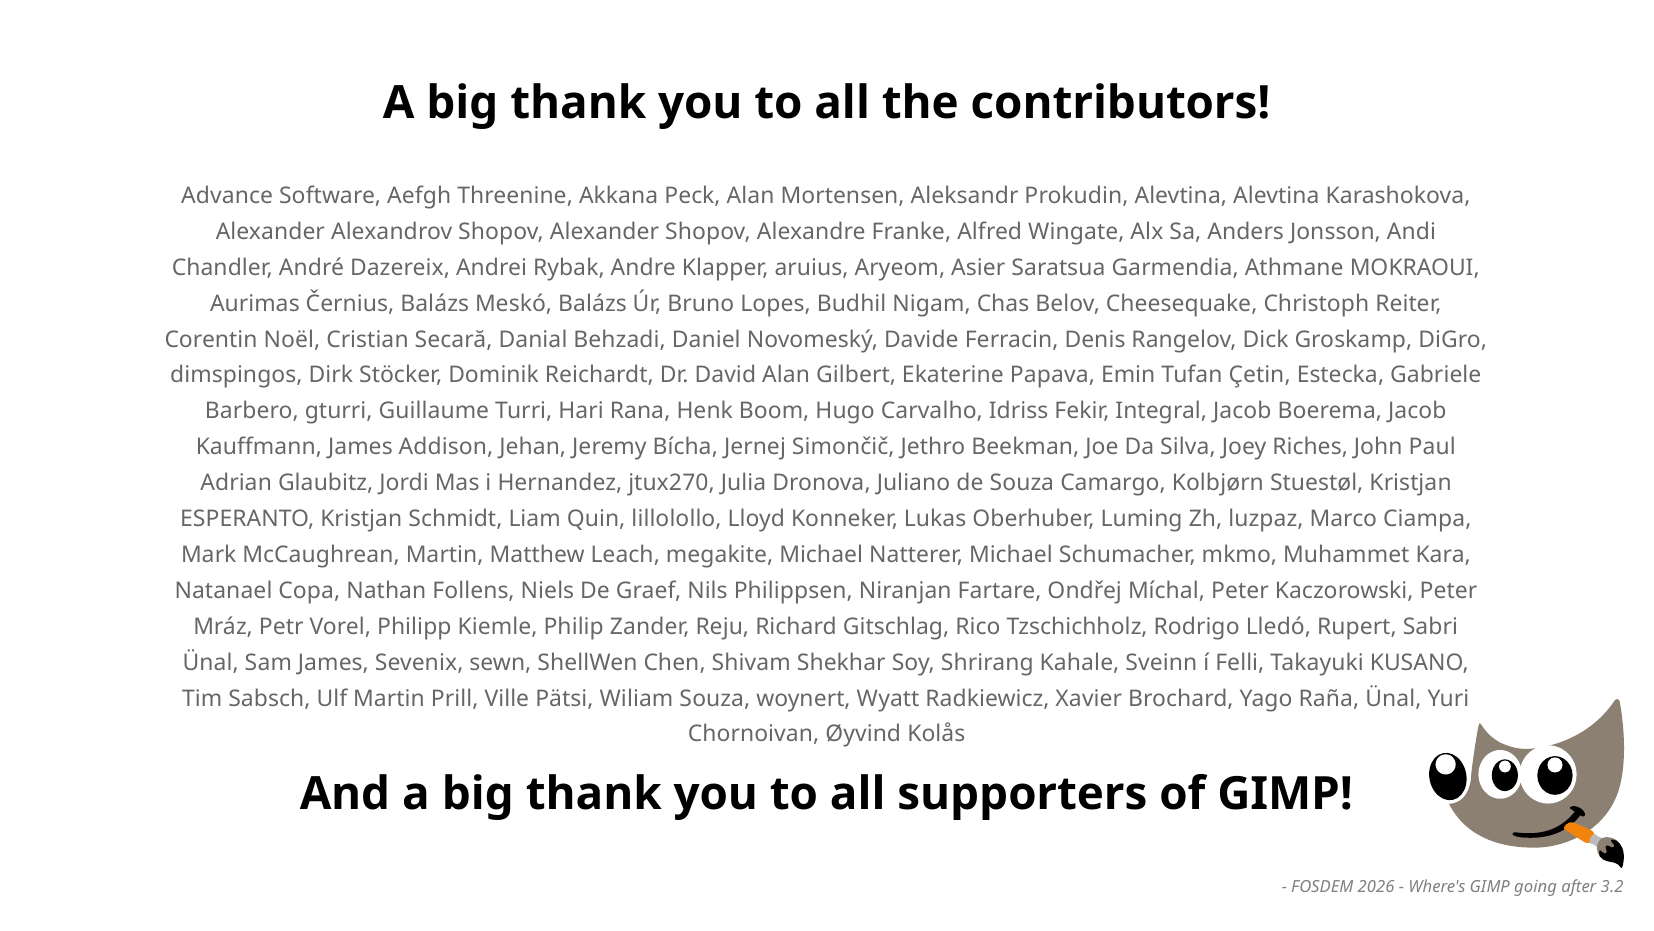

A big thank you to all the contributors!
Advance Software, Aefgh Threenine, Akkana Peck, Alan Mortensen, Aleksandr Prokudin, Alevtina, Alevtina Karashokova, Alexander Alexandrov Shopov, Alexander Shopov, Alexandre Franke, Alfred Wingate, Alx Sa, Anders Jonsson, Andi Chandler, André Dazereix, Andrei Rybak, Andre Klapper, aruius, Aryeom, Asier Saratsua Garmendia, Athmane MOKRAOUI, Aurimas Černius, Balázs Meskó, Balázs Úr, Bruno Lopes, Budhil Nigam, Chas Belov, Cheesequake, Christoph Reiter, Corentin Noël, Cristian Secară, Danial Behzadi, Daniel Novomeský, Davide Ferracin, Denis Rangelov, Dick Groskamp, DiGro, dimspingos, Dirk Stöcker, Dominik Reichardt, Dr. David Alan Gilbert, Ekaterine Papava, Emin Tufan Çetin, Estecka, Gabriele Barbero, gturri, Guillaume Turri, Hari Rana, Henk Boom, Hugo Carvalho, Idriss Fekir, Integral, Jacob Boerema, Jacob Kauffmann, James Addison, Jehan, Jeremy Bícha, Jernej Simončič, Jethro Beekman, Joe Da Silva, Joey Riches, John Paul Adrian Glaubitz, Jordi Mas i Hernandez, jtux270, Julia Dronova, Juliano de Souza Camargo, Kolbjørn Stuestøl, Kristjan ESPERANTO, Kristjan Schmidt, Liam Quin, lillolollo, Lloyd Konneker, Lukas Oberhuber, Luming Zh, luzpaz, Marco Ciampa, Mark McCaughrean, Martin, Matthew Leach, megakite, Michael Natterer, Michael Schumacher, mkmo, Muhammet Kara, Natanael Copa, Nathan Follens, Niels De Graef, Nils Philippsen, Niranjan Fartare, Ondřej Míchal, Peter Kaczorowski, Peter Mráz, Petr Vorel, Philipp Kiemle, Philip Zander, Reju, Richard Gitschlag, Rico Tzschichholz, Rodrigo Lledó, Rupert, Sabri Ünal, Sam James, Sevenix, sewn, ShellWen Chen, Shivam Shekhar Soy, Shrirang Kahale, Sveinn í Felli, Takayuki KUSANO, Tim Sabsch, Ulf Martin Prill, Ville Pätsi, Wiliam Souza, woynert, Wyatt Radkiewicz, Xavier Brochard, Yago Raña, Ünal, Yuri Chornoivan, Øyvind Kolås
And a big thank you to all supporters of GIMP!